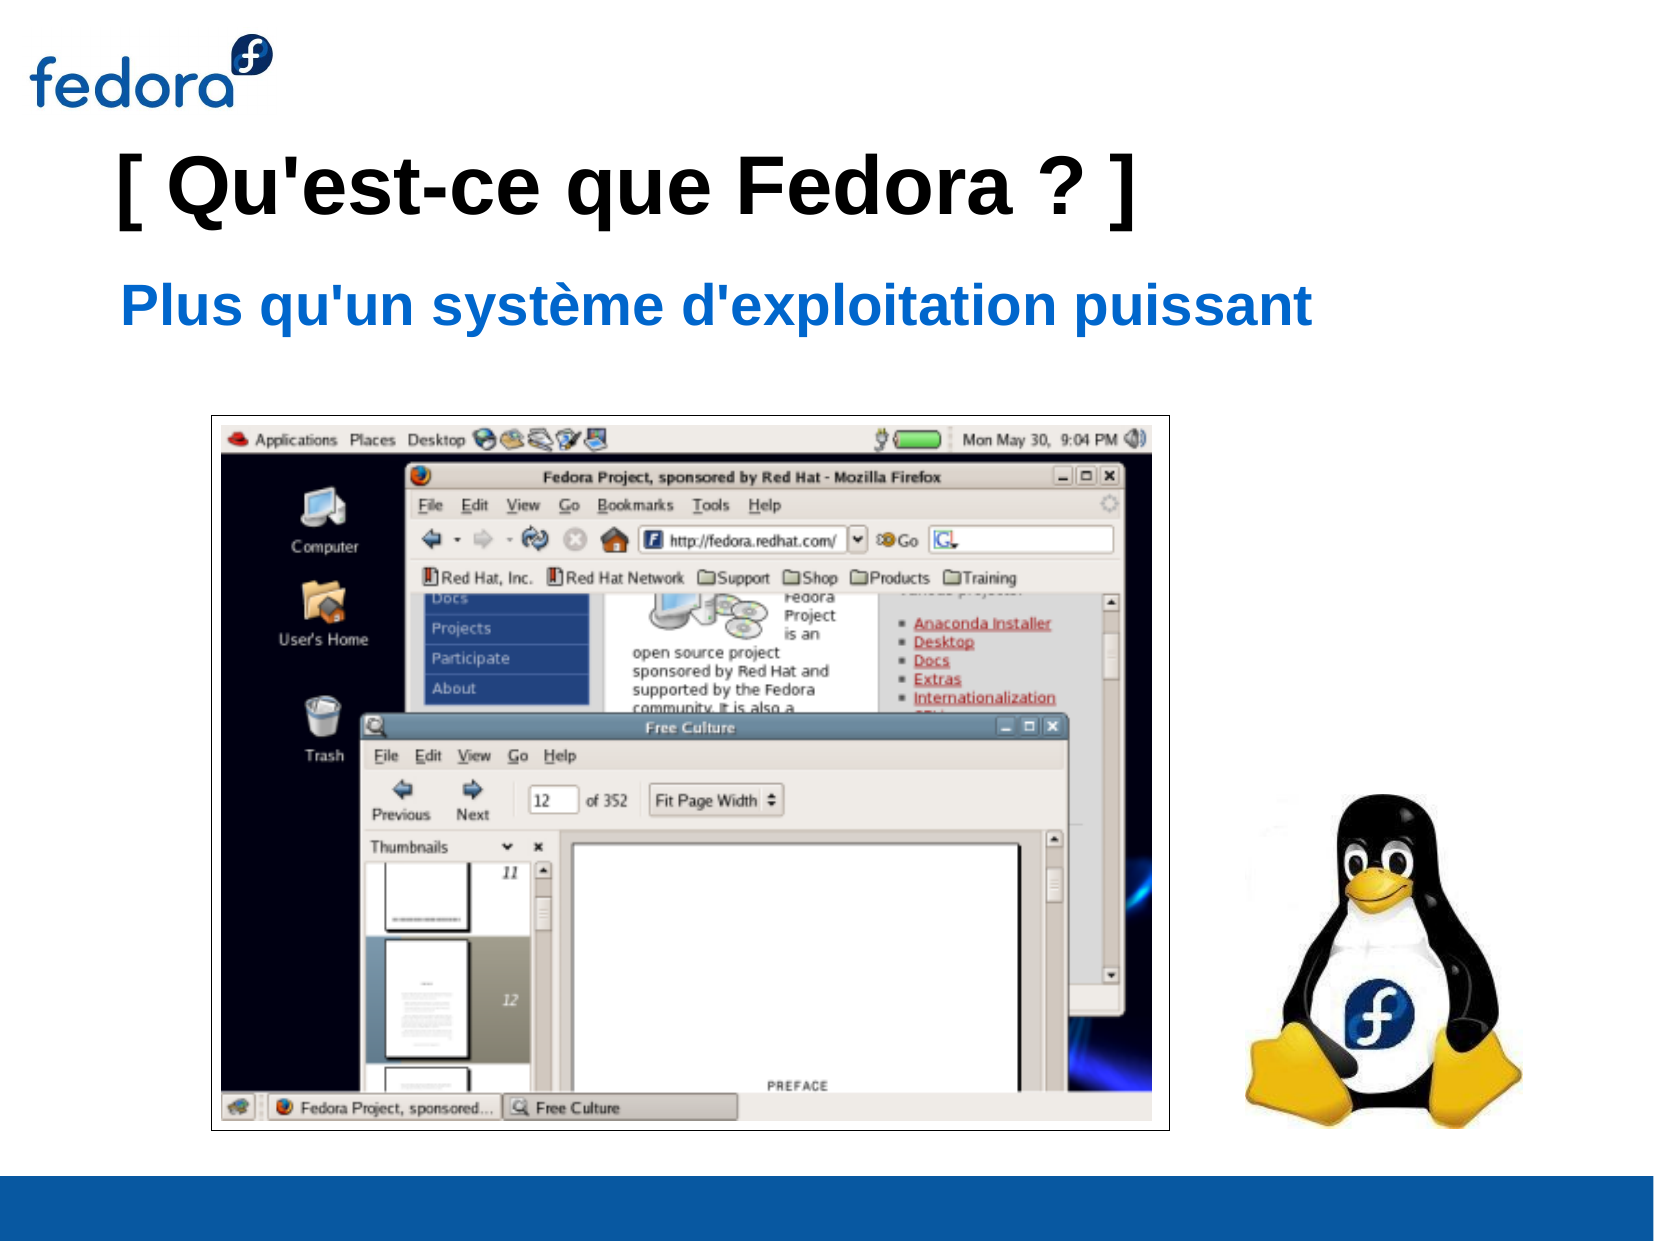

# [ Qu'est-ce que Fedora ? ]
Plus qu'un système d'exploitation puissant